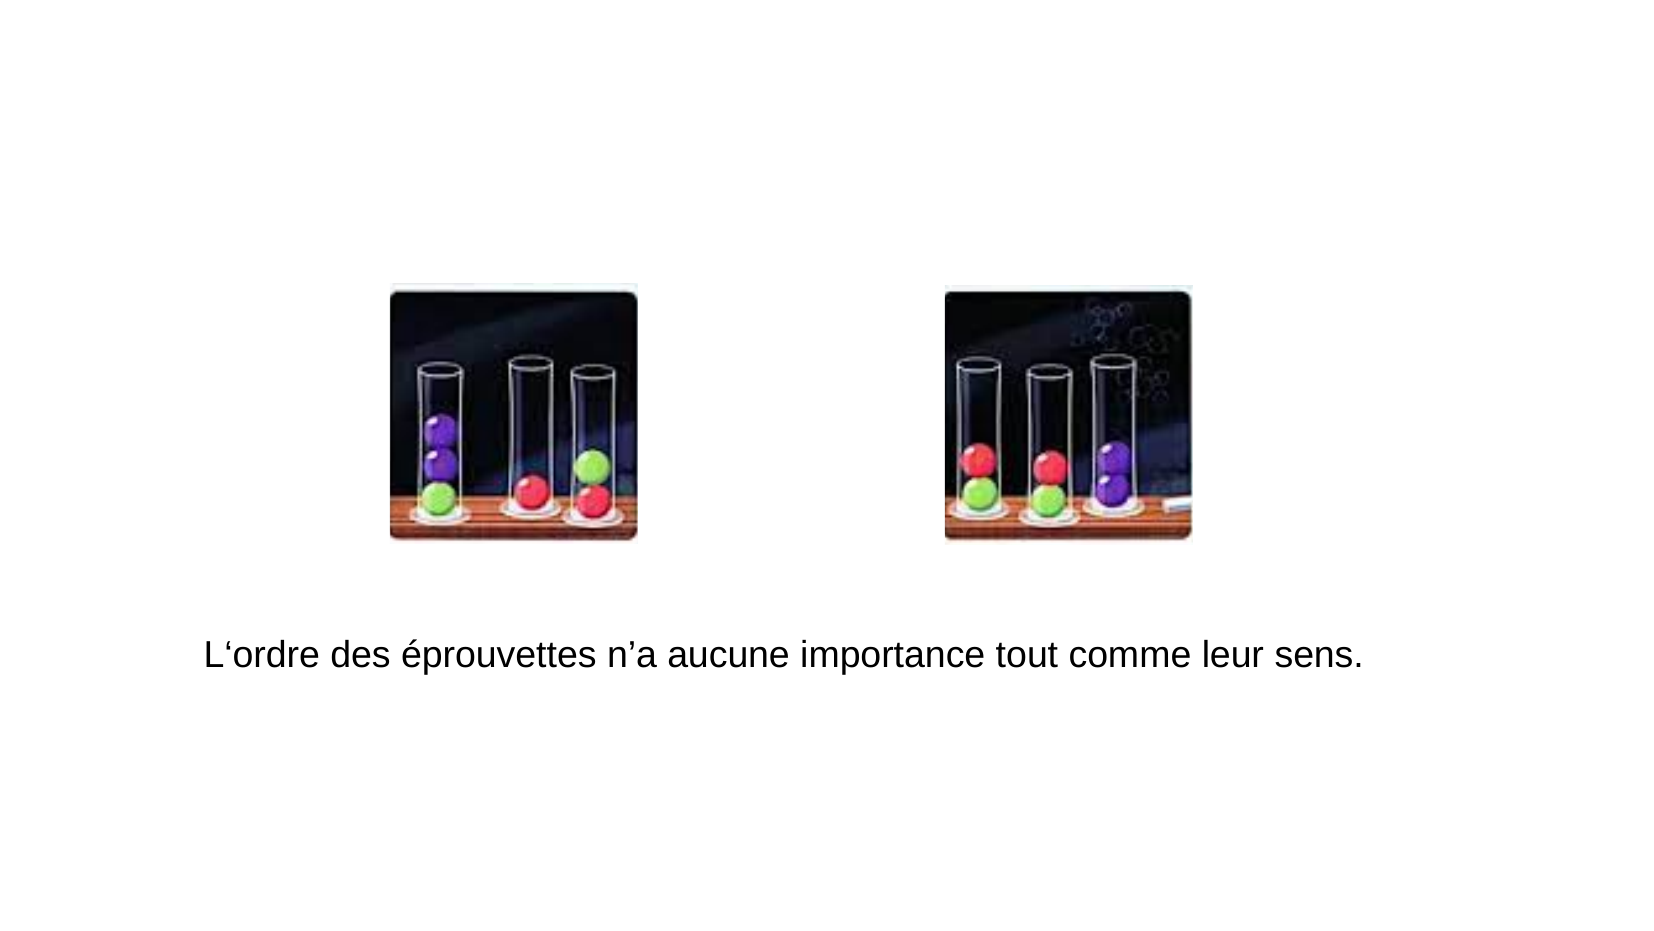

#
L‘ordre des éprouvettes n’a aucune importance tout comme leur sens.